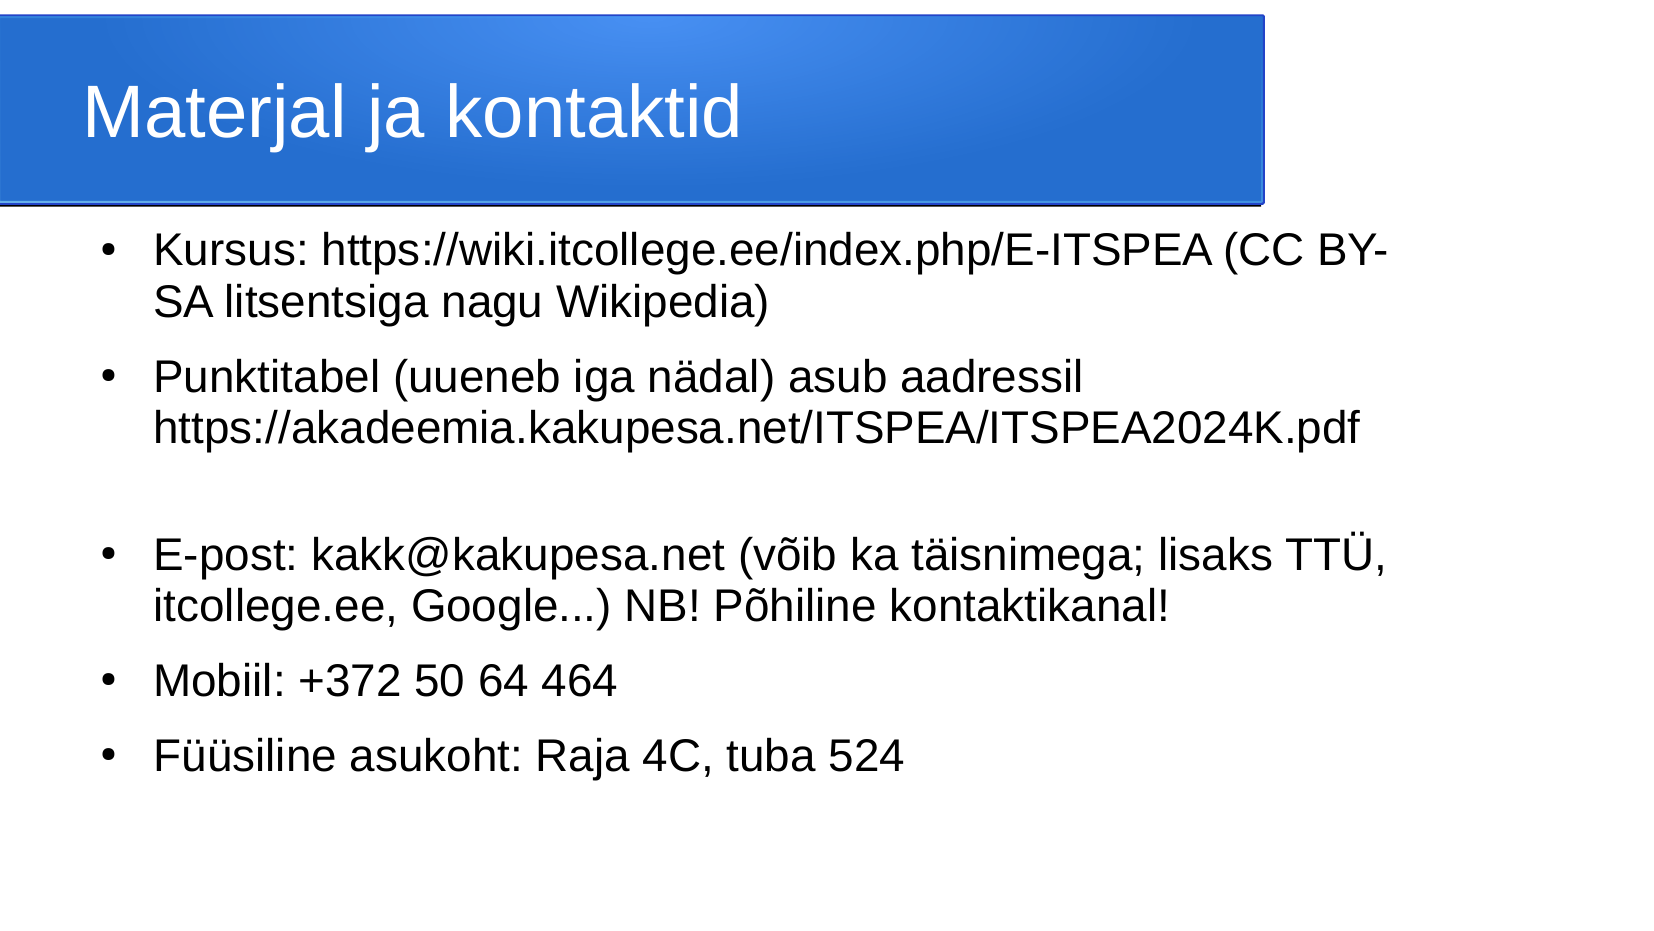

# Materjal ja kontaktid
Kursus: https://wiki.itcollege.ee/index.php/E-ITSPEA (CC BY-SA litsentsiga nagu Wikipedia)
Punktitabel (uueneb iga nädal) asub aadressil https://akadeemia.kakupesa.net/ITSPEA/ITSPEA2024K.pdf NB! Sõna on seekord „KonradZuse”
E-post: kakk@kakupesa.net (võib ka täisnimega; lisaks TTÜ, itcollege.ee, Google...) NB! Põhiline kontaktikanal!
Mobiil: +372 50 64 464
Füüsiline asukoht: Raja 4C, tuba 524